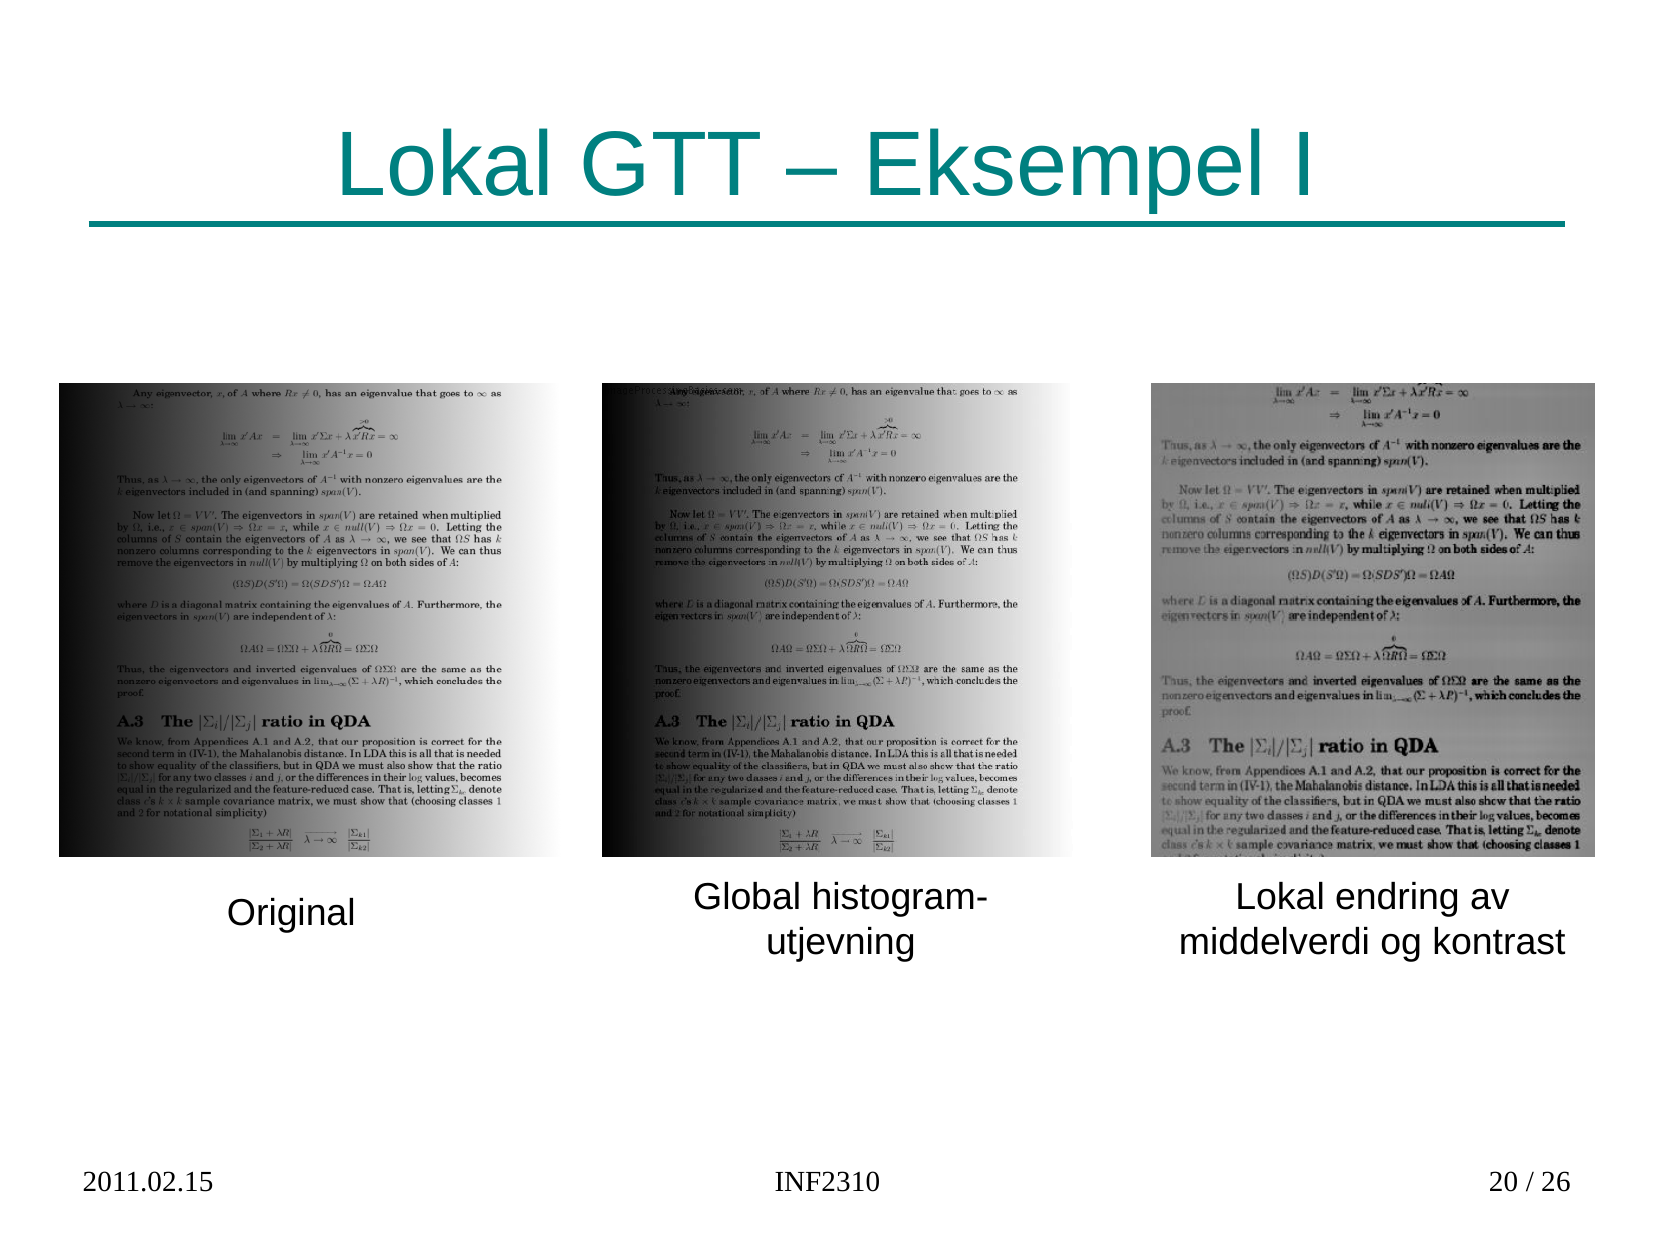

# Lokal GTT – Eksempel I
Global histogram-
utjevning
Lokal endring av
middelverdi og kontrast
Original
2011.02.15
INF2310
20